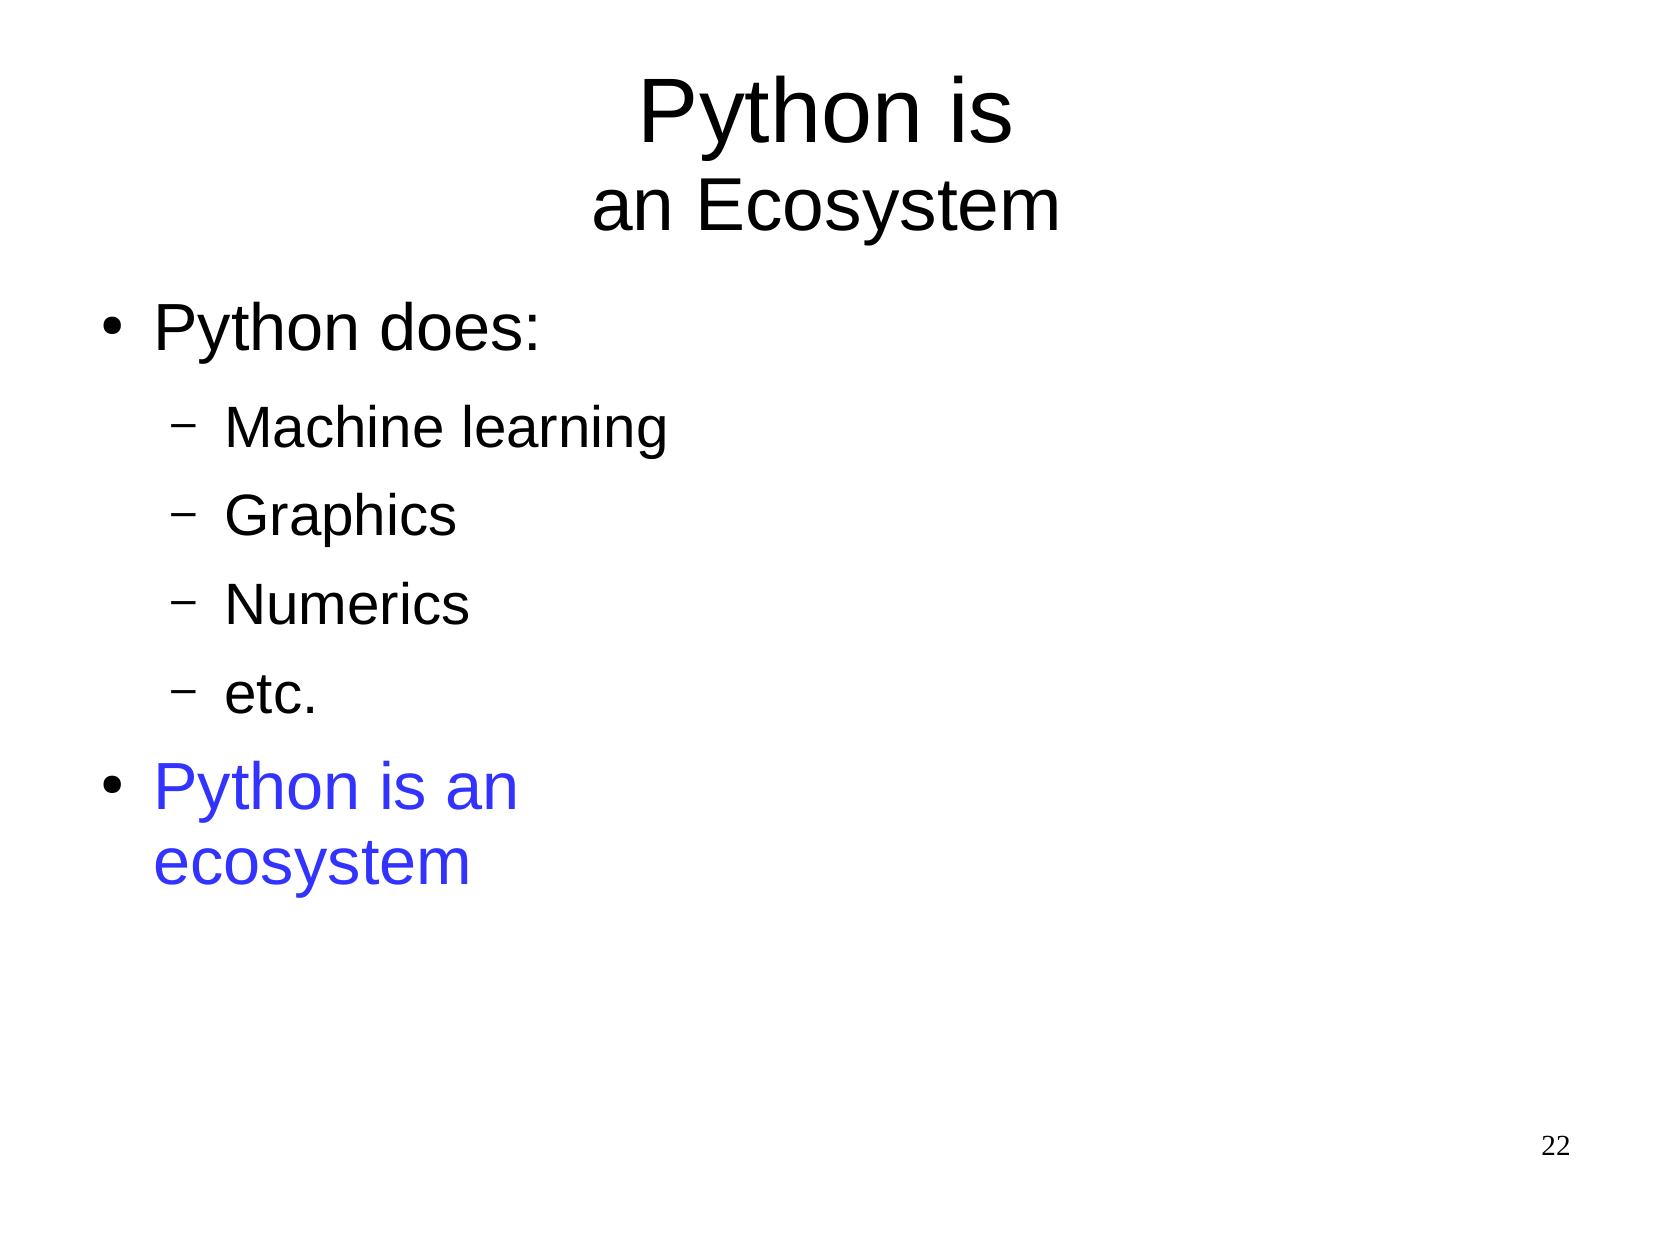

# Python is an Ecosystem
Python does:
Machine learning
Graphics
Numerics
etc.
Python is an ecosystem
22